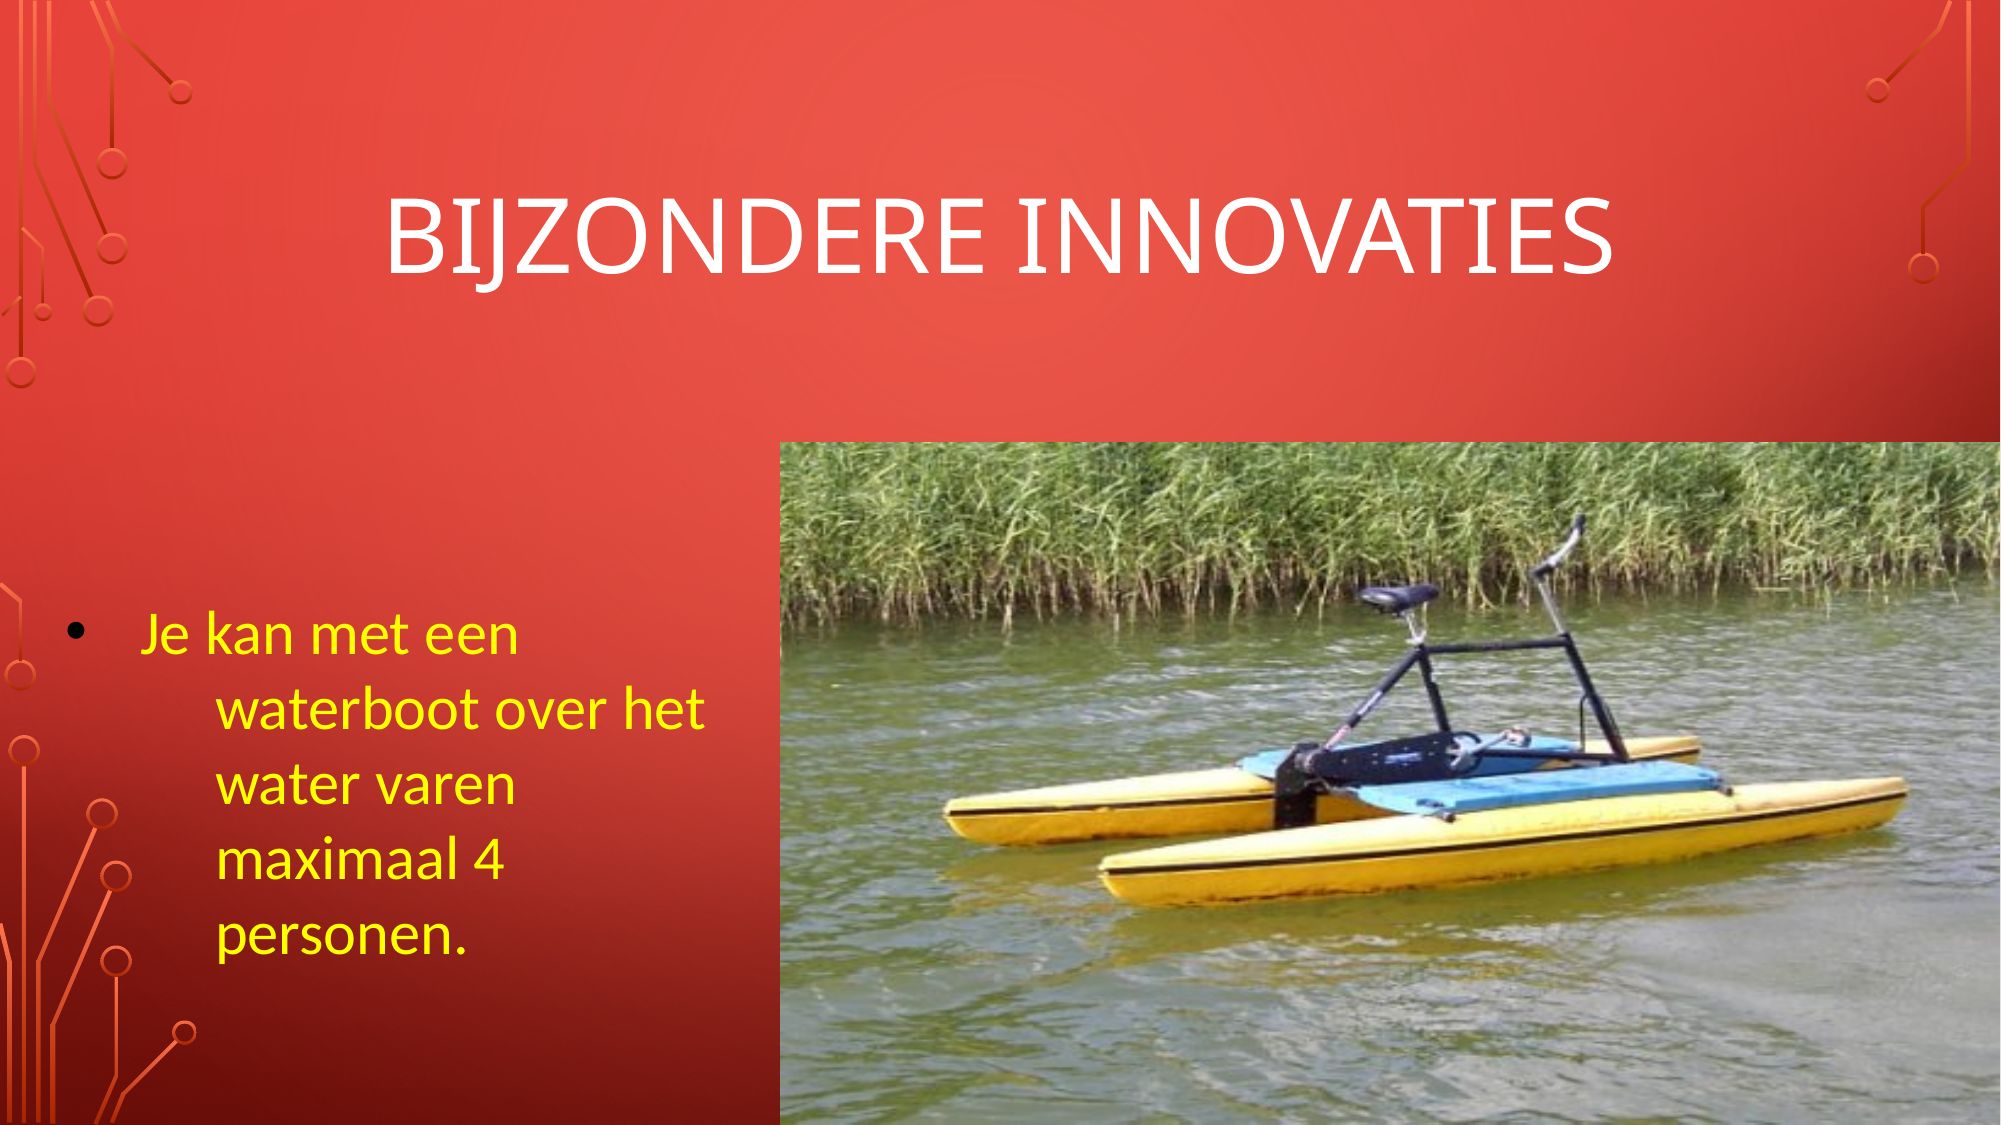

# Bijzondere innovaties
Je kan met een waterboot over het water varen maximaal 4 personen.